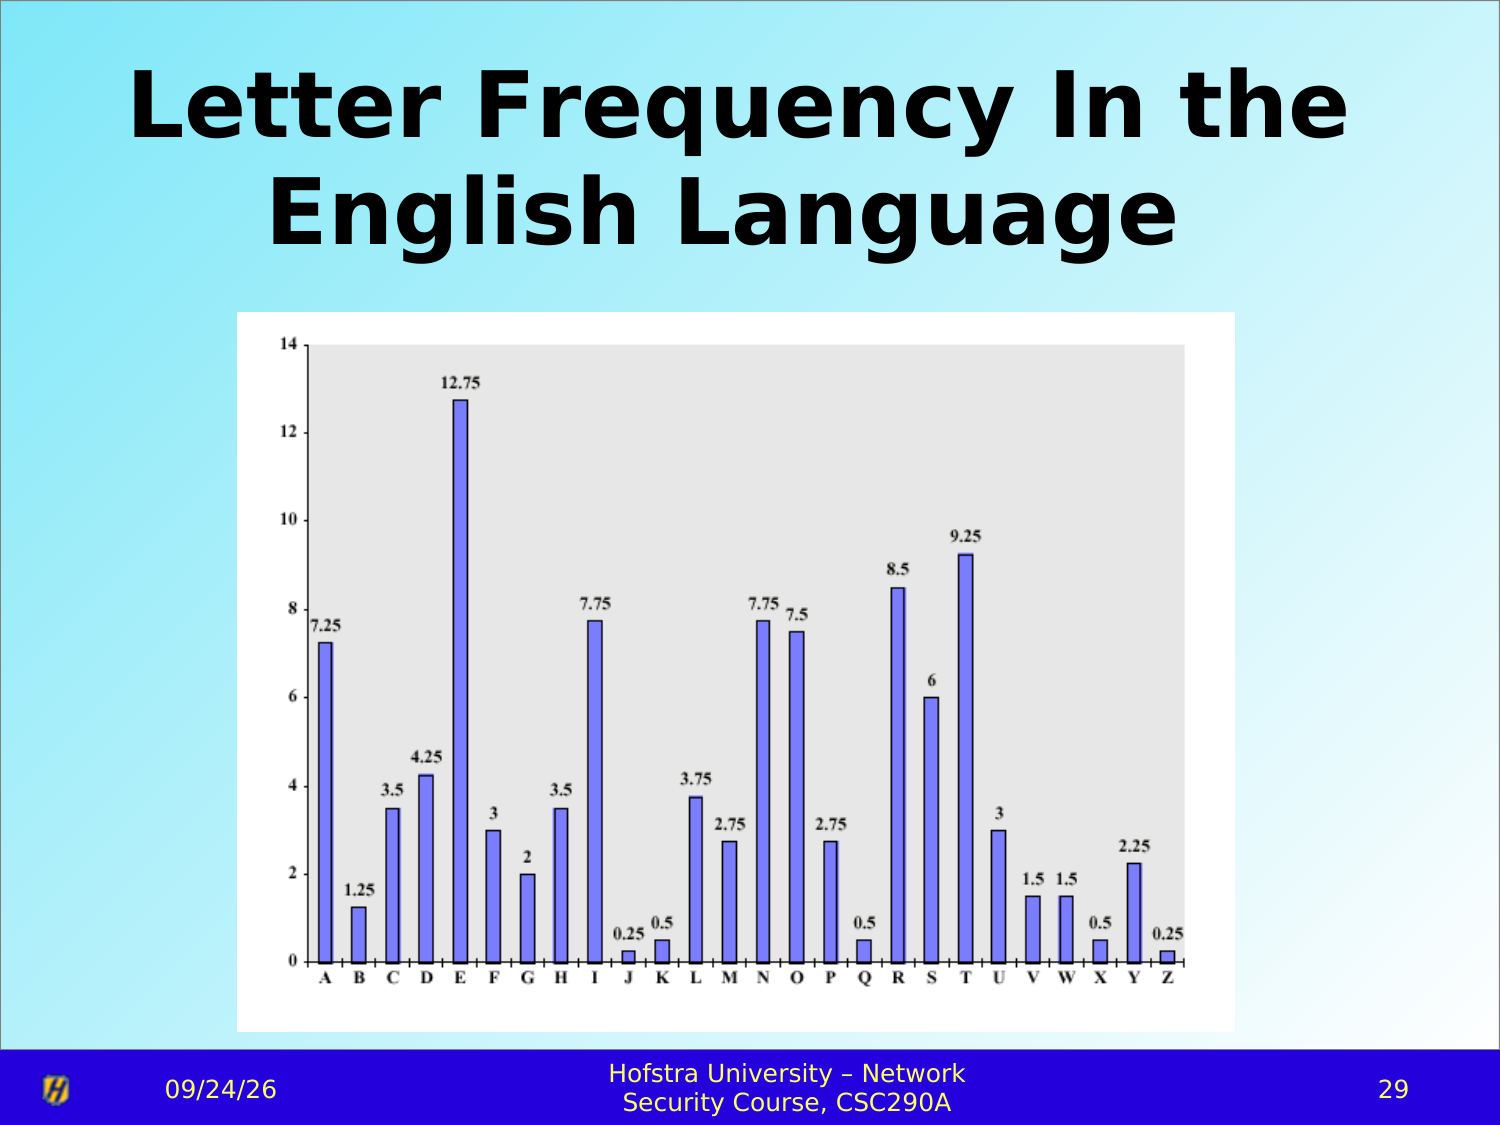

# Letter Frequency In the English Language
29